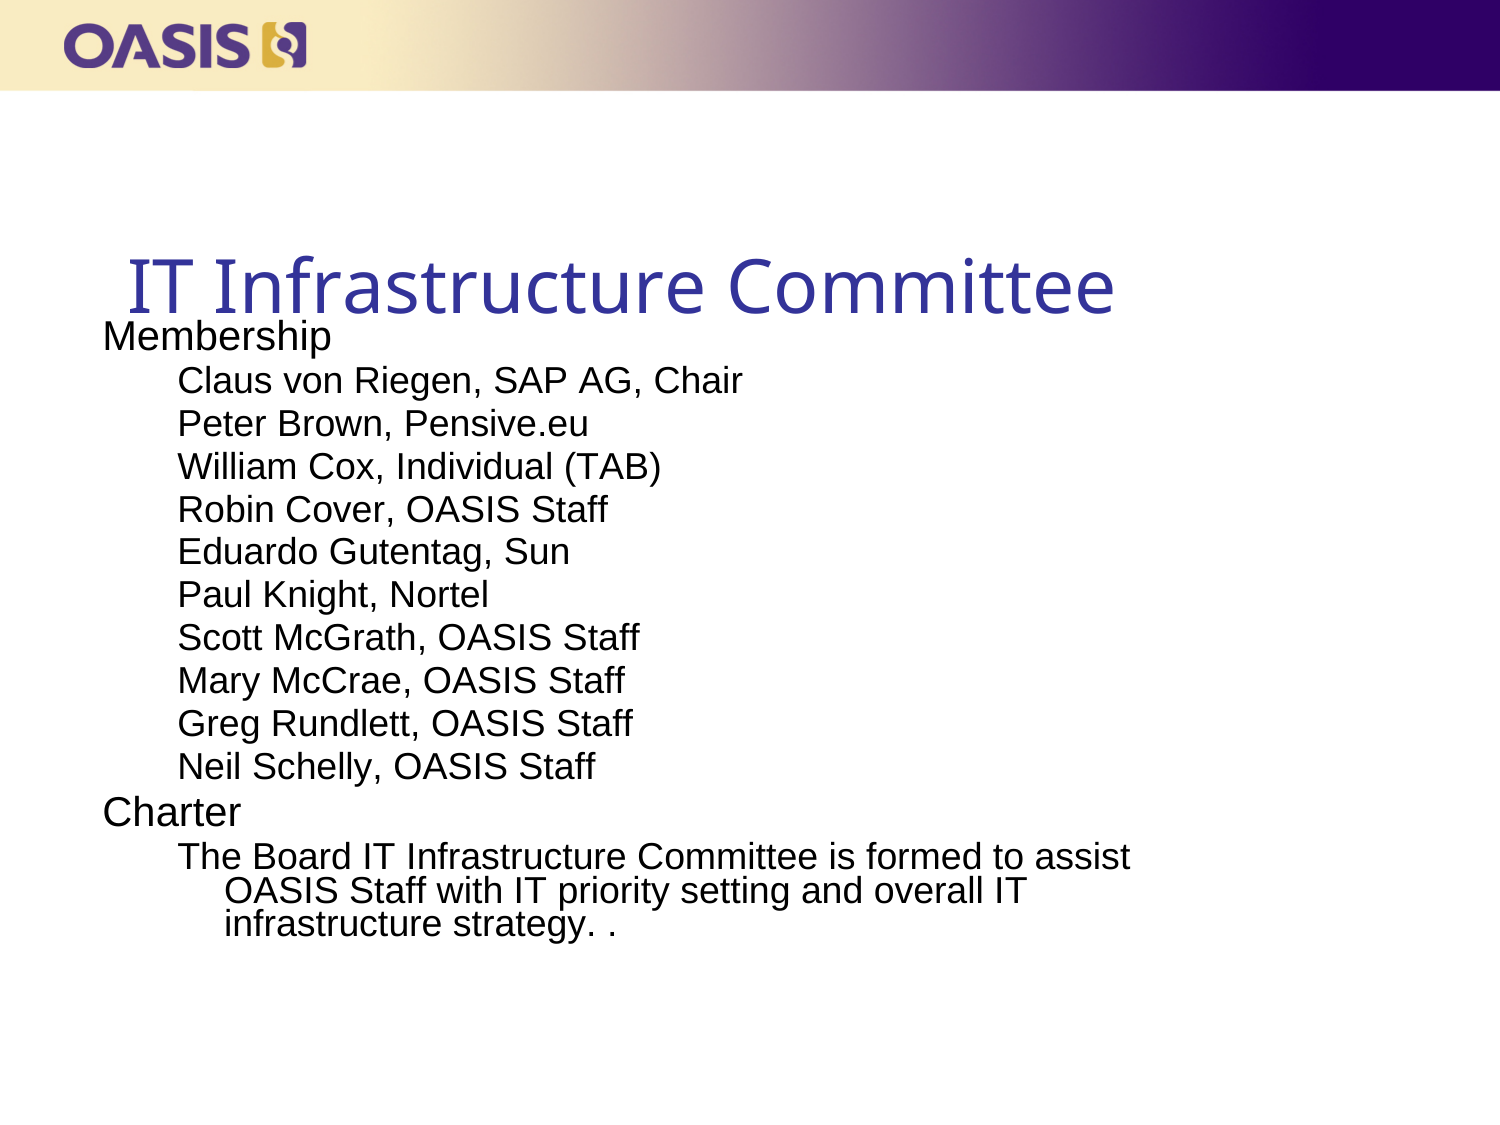

# IT Infrastructure Committee
Membership
Claus von Riegen, SAP AG, Chair
Peter Brown, Pensive.eu
William Cox, Individual (TAB)
Robin Cover, OASIS Staff
Eduardo Gutentag, Sun
Paul Knight, Nortel
Scott McGrath, OASIS Staff
Mary McCrae, OASIS Staff
Greg Rundlett, OASIS Staff
Neil Schelly, OASIS Staff
Charter
The Board IT Infrastructure Committee is formed to assist OASIS Staff with IT priority setting and overall IT infrastructure strategy. .